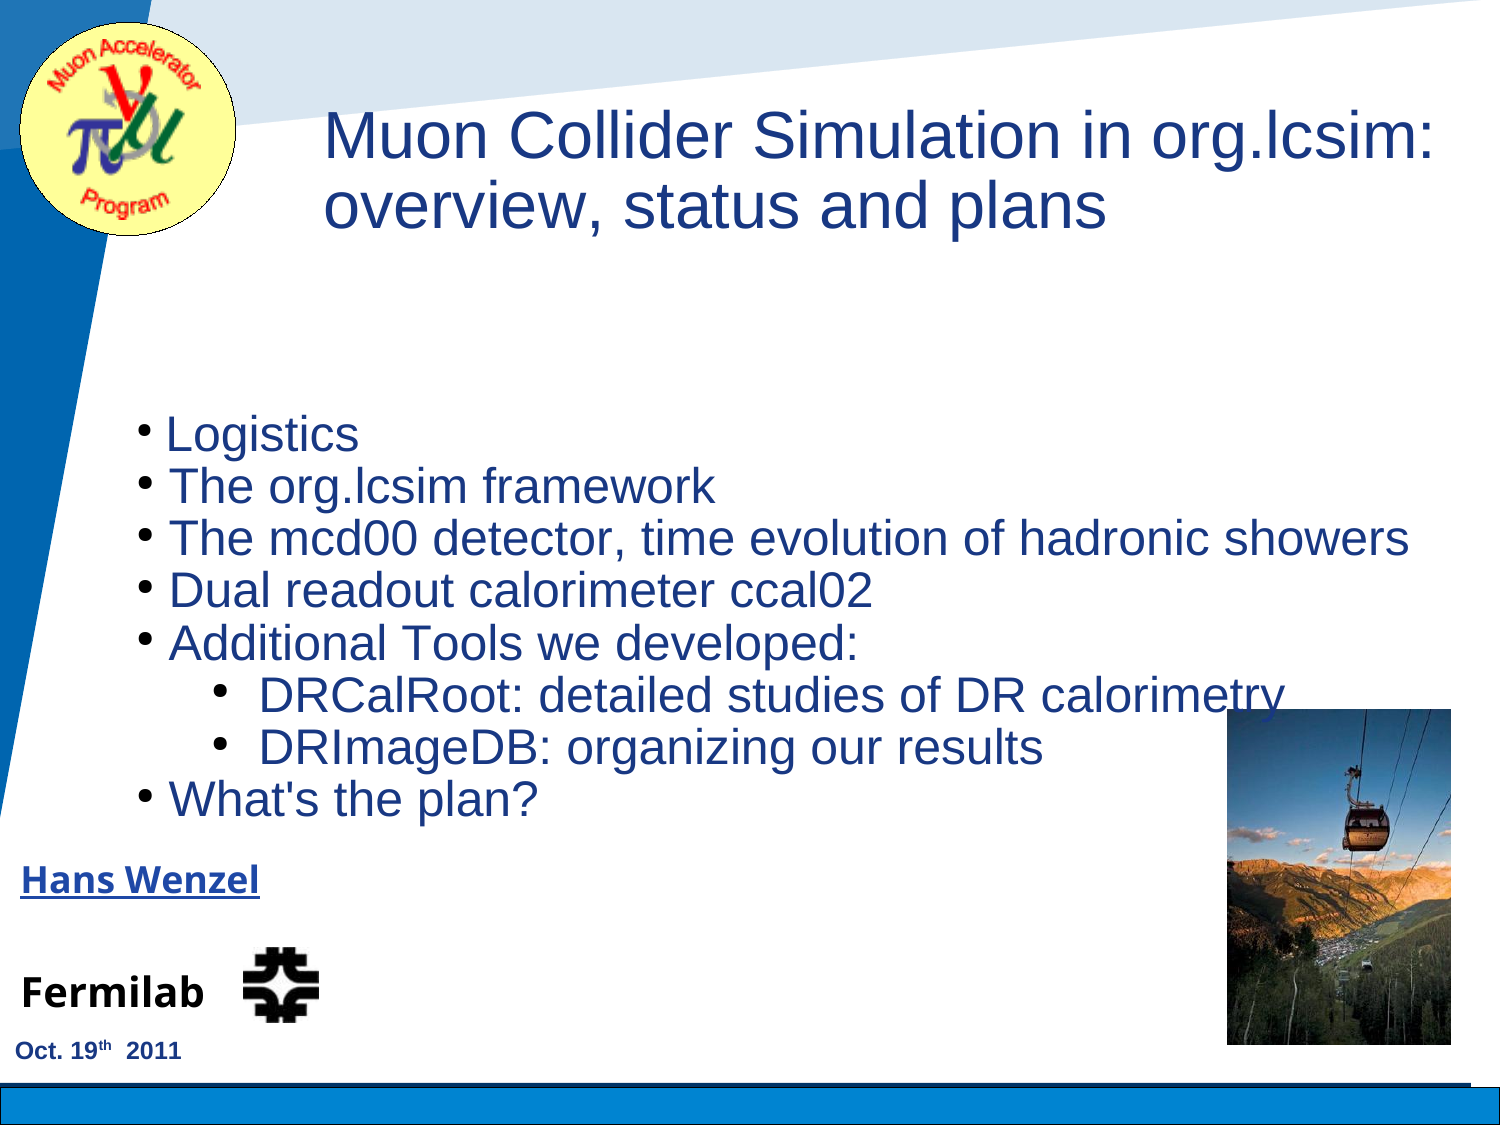

#
Muon Collider Simulation in org.lcsim:
overview, status and plans
 Logistics
 The org.lcsim framework
 The mcd00 detector, time evolution of hadronic showers
 Dual readout calorimeter ccal02
 Additional Tools we developed:
DRCalRoot: detailed studies of DR calorimetry
DRImageDB: organizing our results
 What's the plan?
Hans Wenzel
Fermilab
Oct. 19th 2011